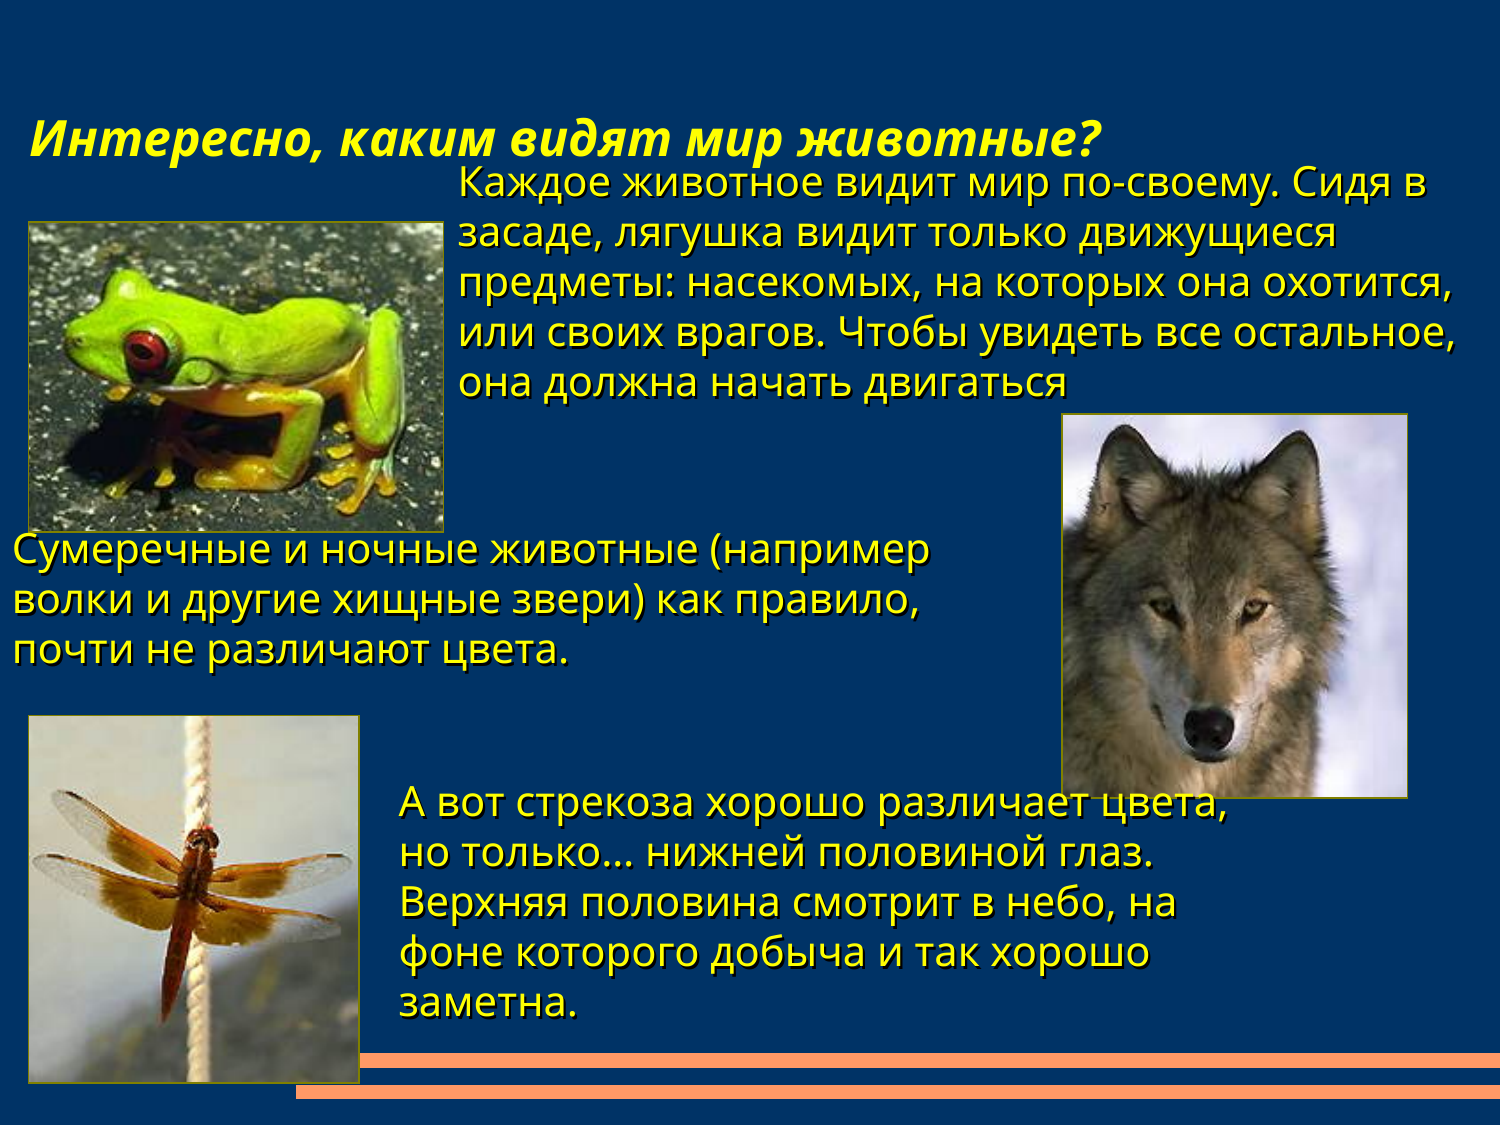

# Интересно, каким видят мир животные?
Каждое животное видит мир по-своему. Сидя в засаде, лягушка видит только движущиеся предметы: насекомых, на которых она охотится, или своих врагов. Чтобы увидеть все остальное, она должна начать двигаться
Сумеречные и ночные животные (например волки и другие хищные звери) как правило, почти не различают цвета.
А вот стрекоза хорошо различает цвета, но только… нижней половиной глаз. Верхняя половина смотрит в небо, на фоне которого добыча и так хорошо заметна.